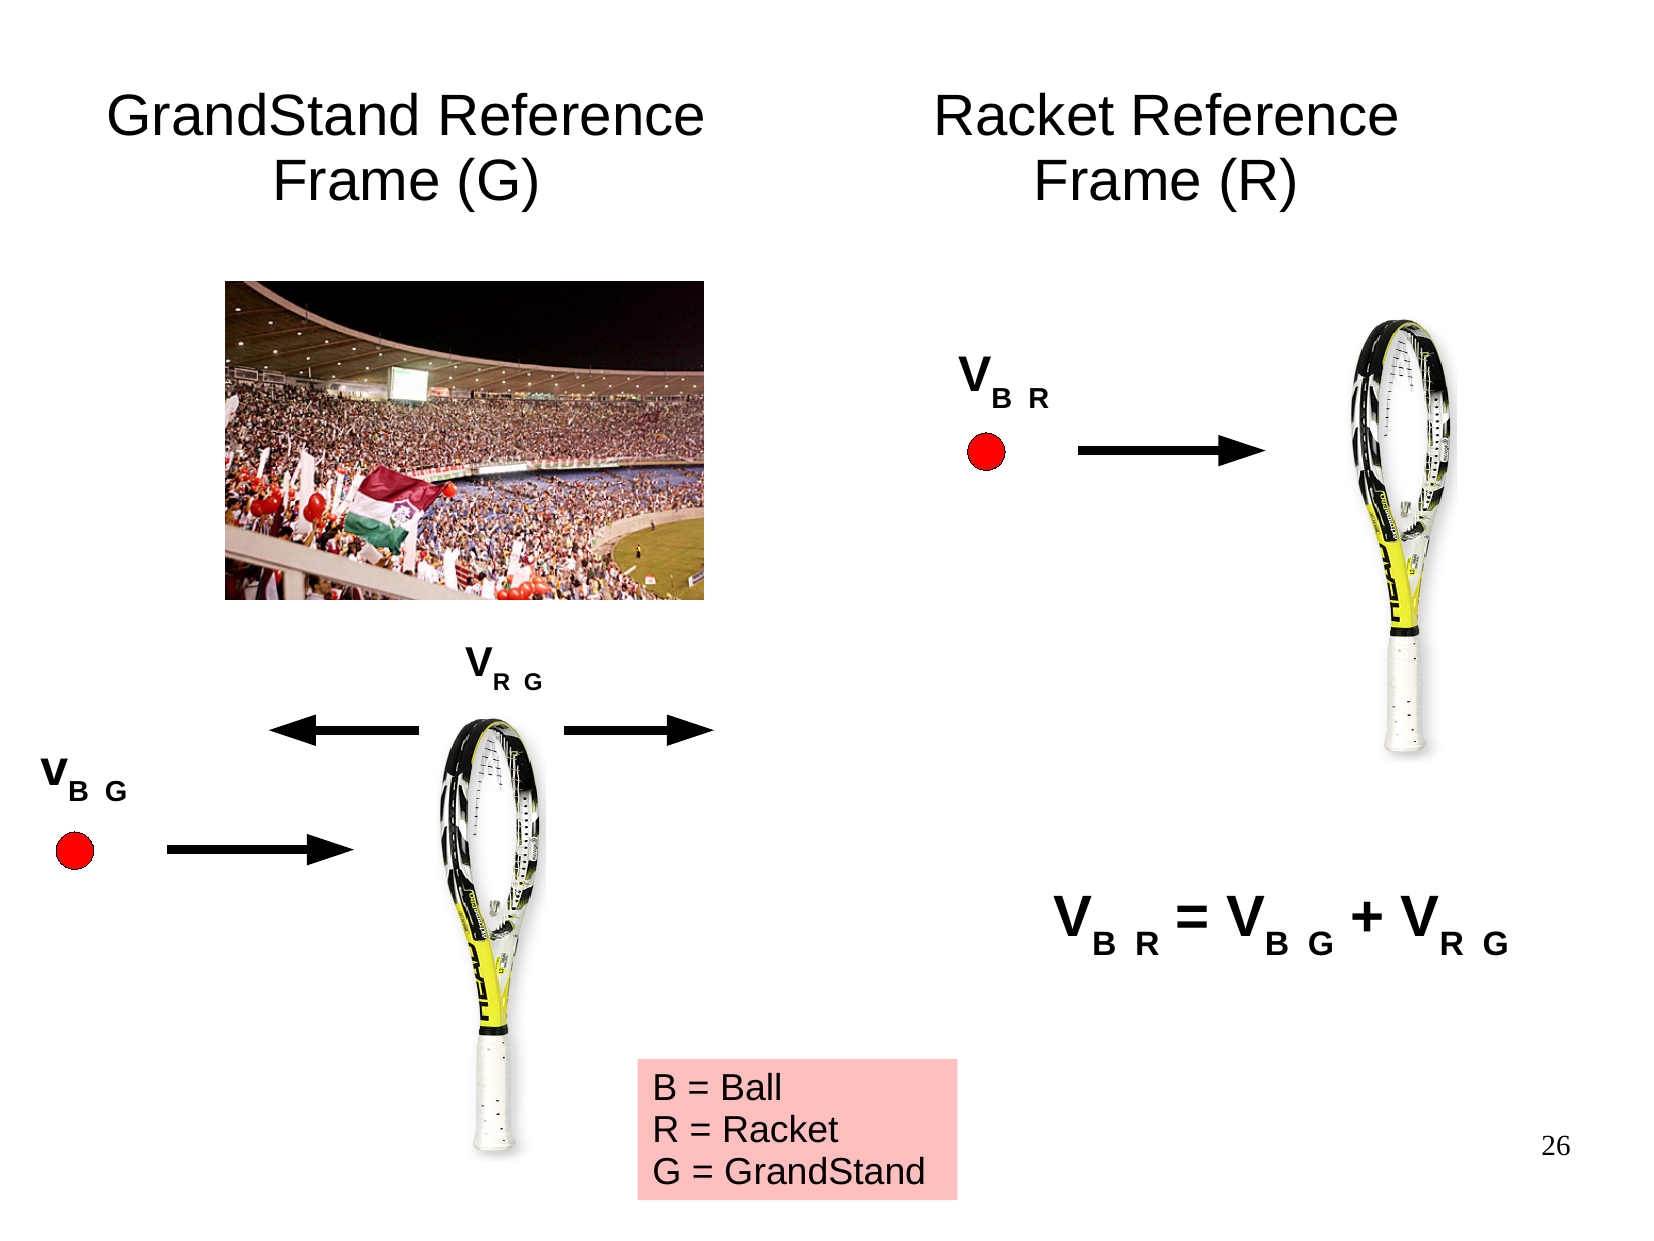

GrandStand Reference
Frame (G)
Racket Reference
Frame (R)
VB R
VR G
vB G
VB R = VB G + VR G
B = Ball
R = Racket
G = GrandStand
26